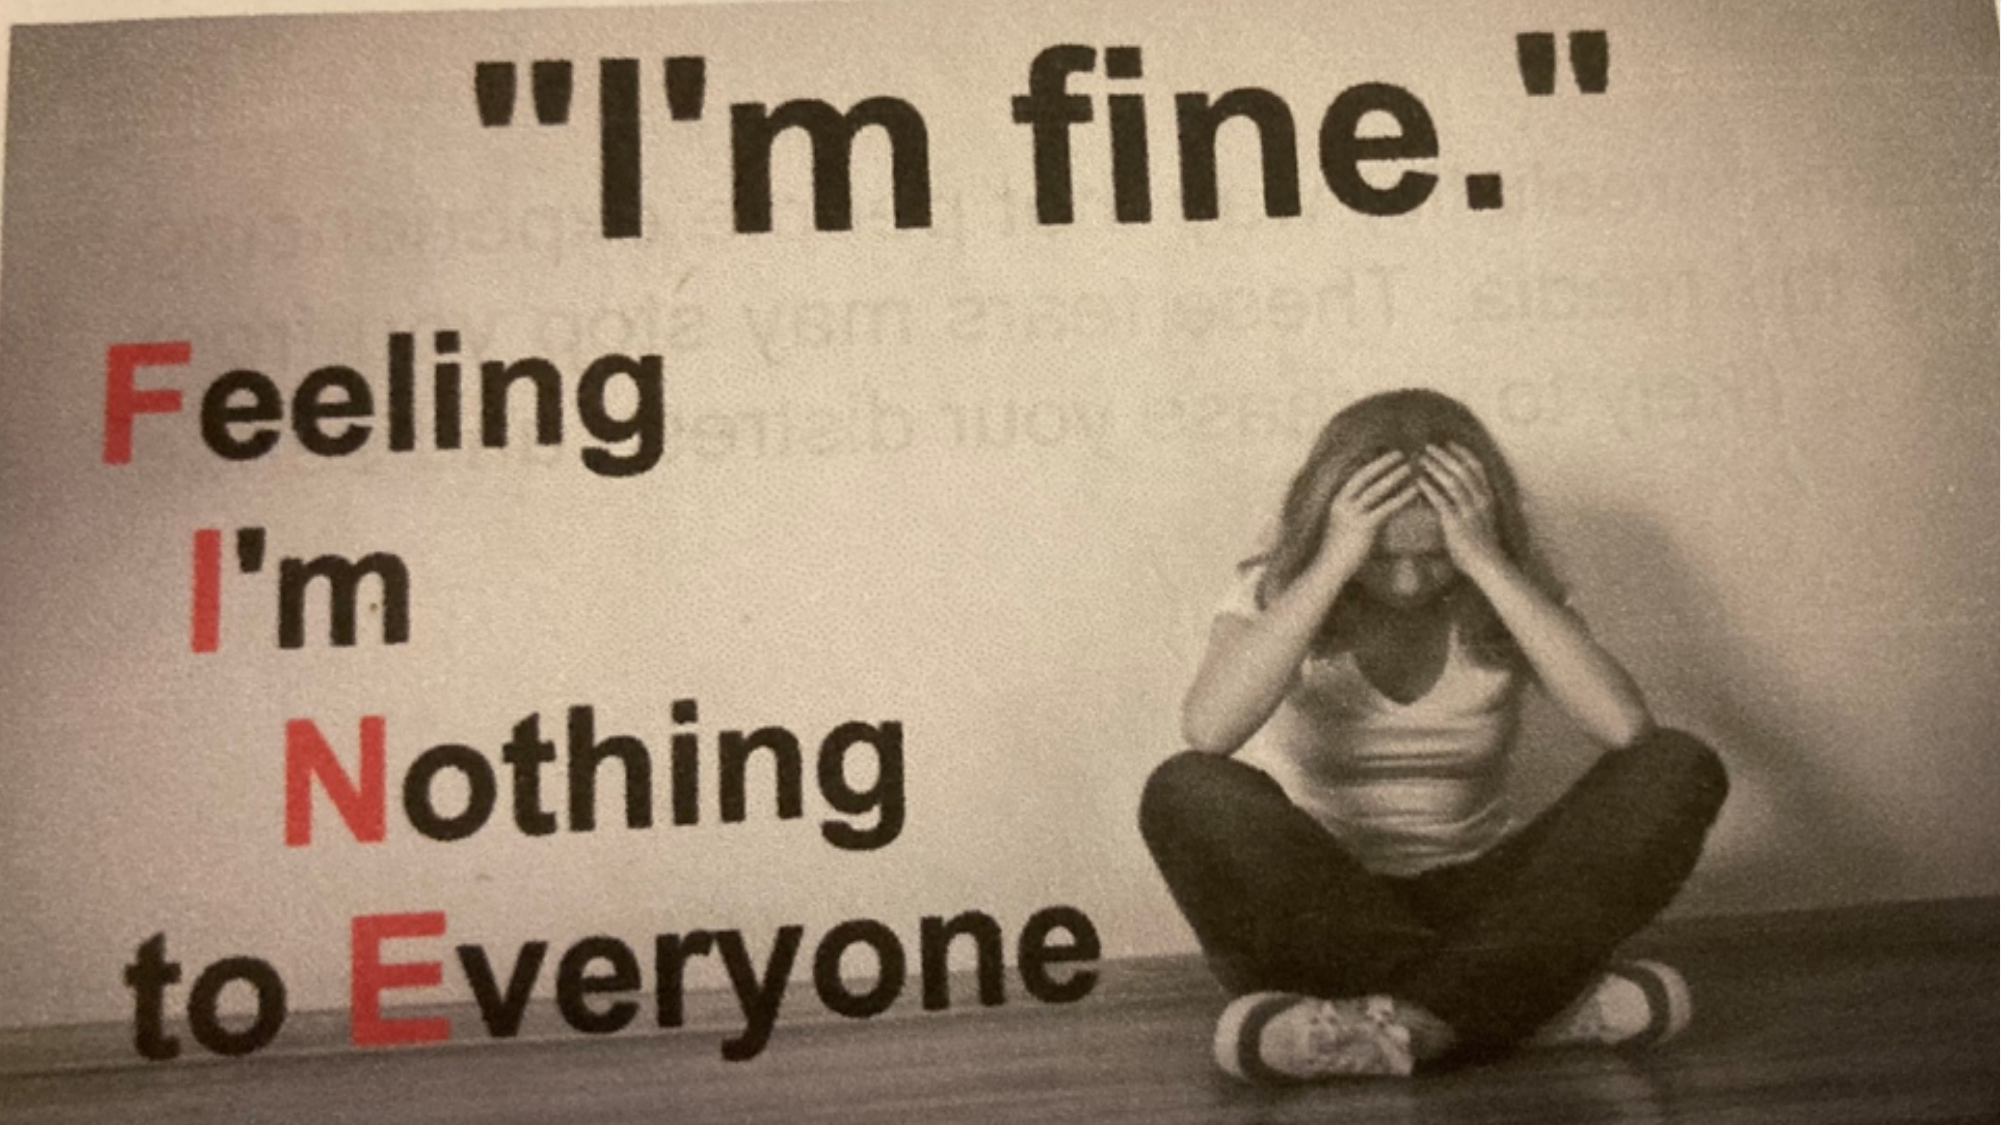

The Hindrance
Shame
Doubts
Insecurity
Gideon – Insecure & hiding, yet called a mighty warrior (Jud 6:12)
Moses – Slow of speech & doubtful, yet led a nation to freedom (Exo 4:10-12)
David – Overlooked shepherd boy, yet anointed king and defeated Goliath (1 Sam 16-17)
Sin
Fear
Unresolved
 issues